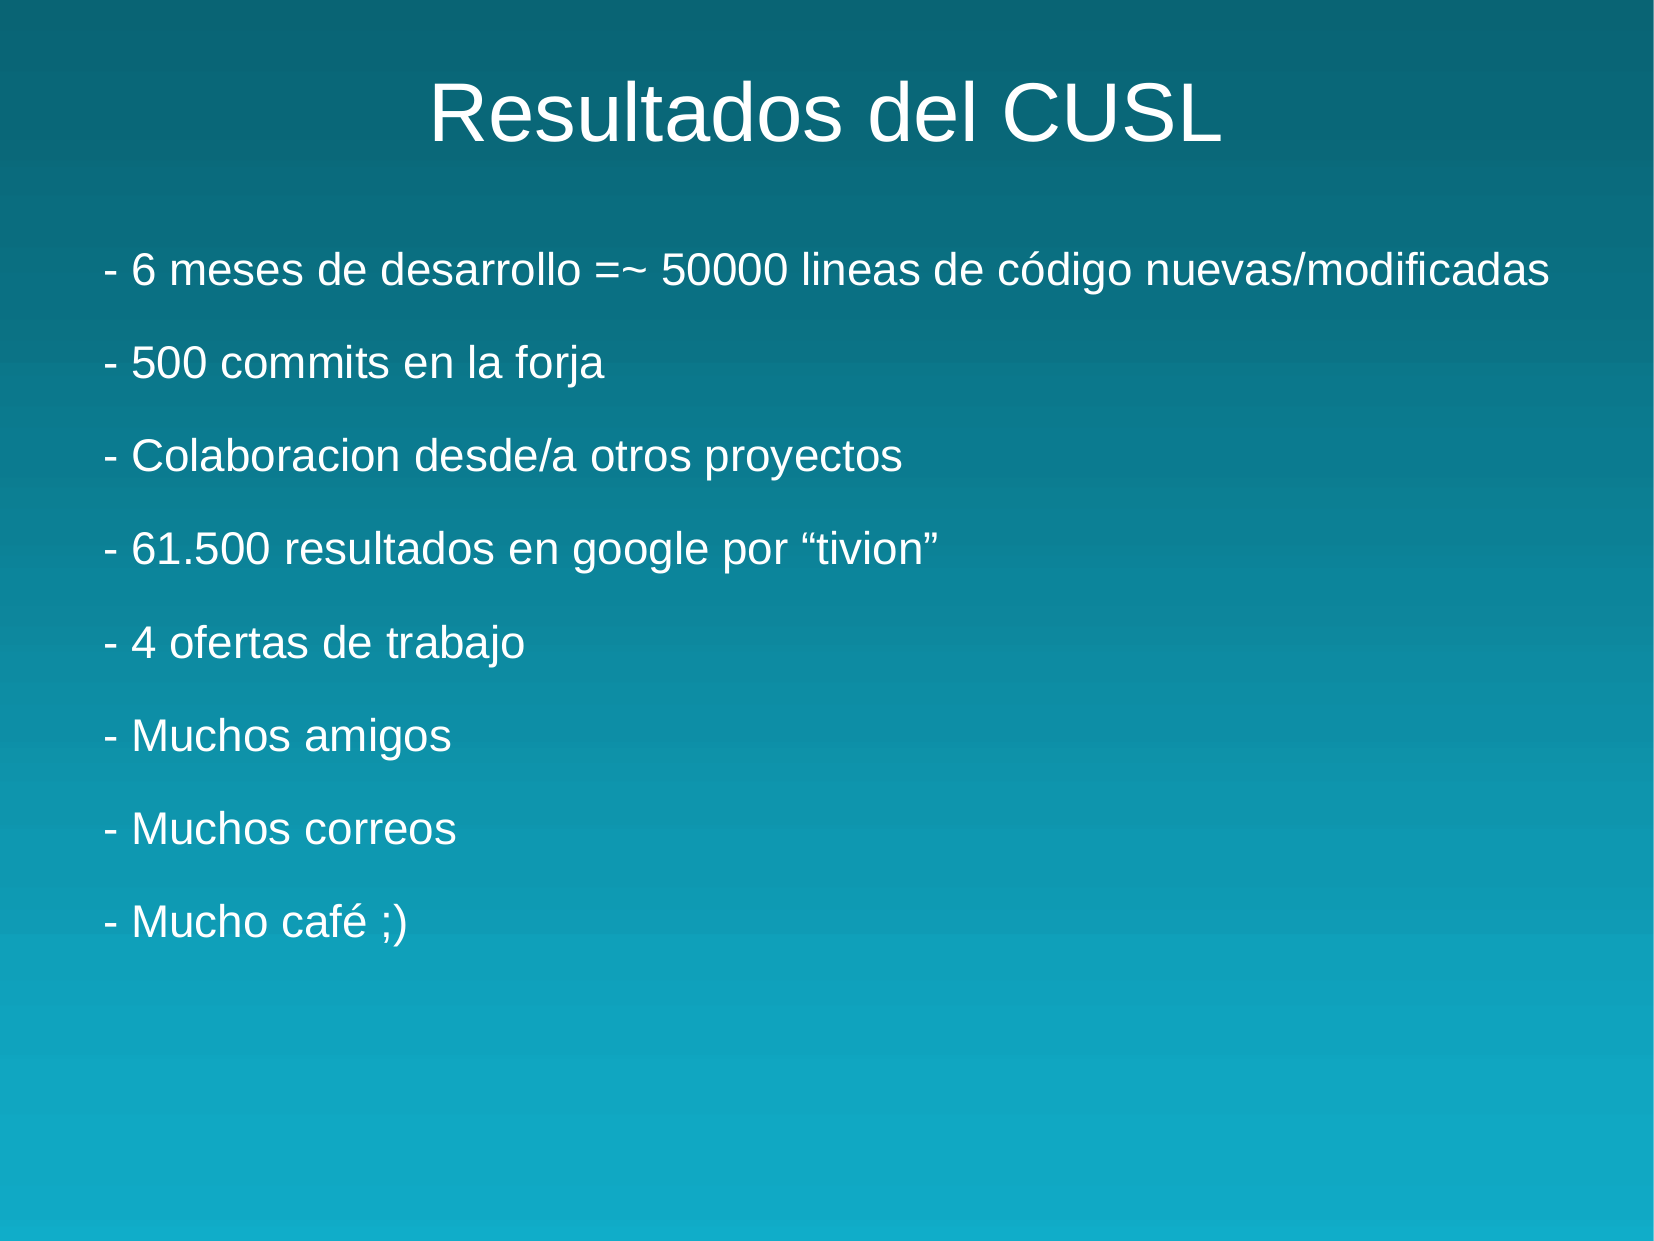

Resultados del CUSL
- 6 meses de desarrollo =~ 50000 lineas de código nuevas/modificadas
- 500 commits en la forja
- Colaboracion desde/a otros proyectos
- 61.500 resultados en google por “tivion”
- 4 ofertas de trabajo
- Muchos amigos
- Muchos correos
- Mucho café ;)